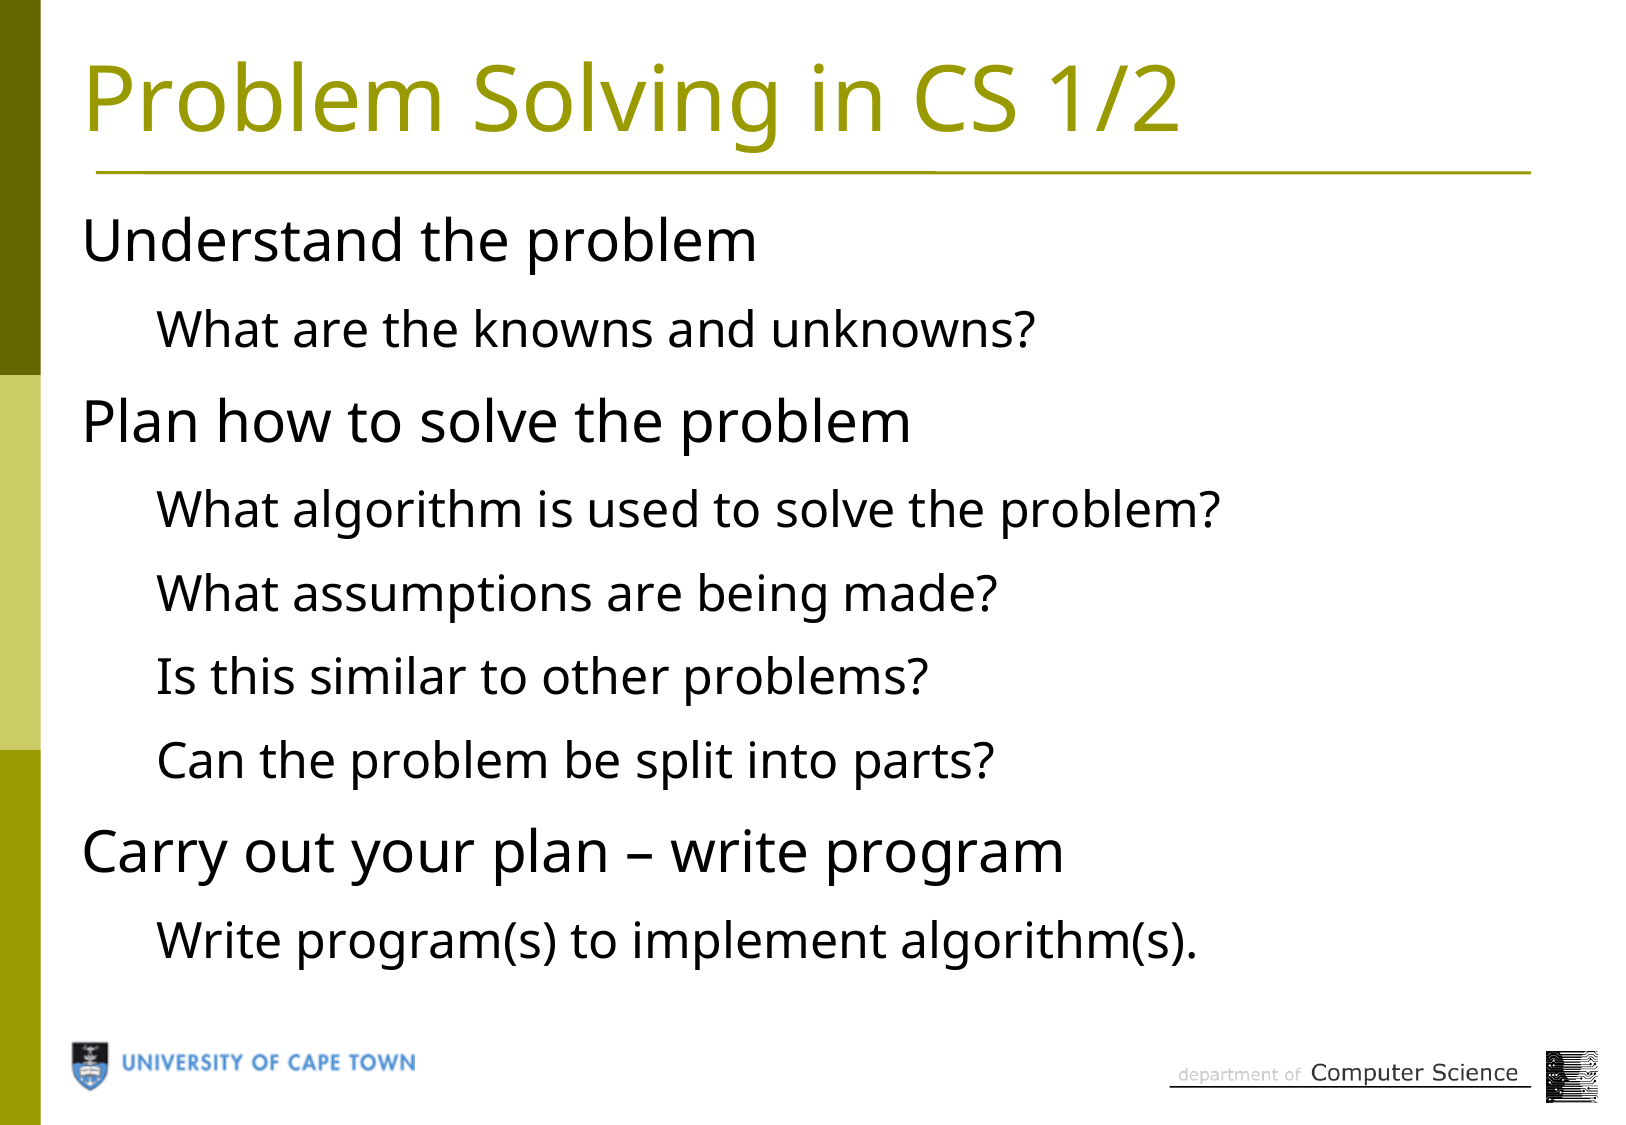

# Problem Solving in CS 1/2
Understand the problem
What are the knowns and unknowns?
Plan how to solve the problem
What algorithm is used to solve the problem?
What assumptions are being made?
Is this similar to other problems?
Can the problem be split into parts?
Carry out your plan – write program
Write program(s) to implement algorithm(s).